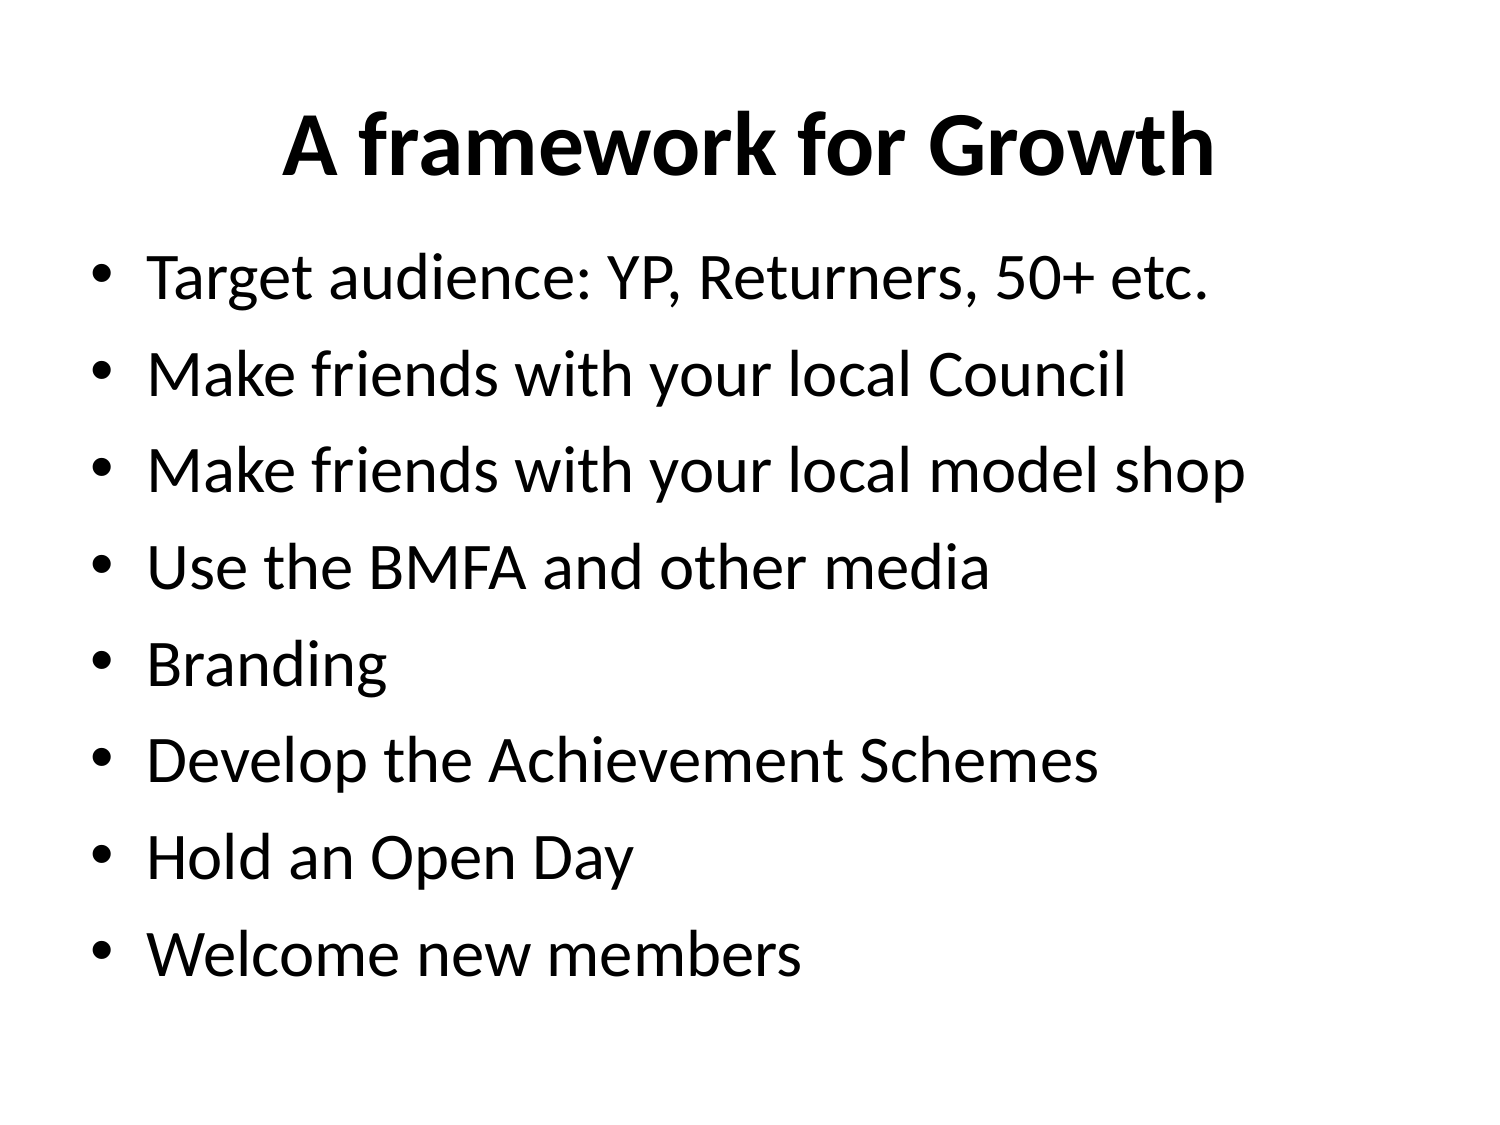

# A framework for Growth
Target audience: YP, Returners, 50+ etc.
Make friends with your local Council
Make friends with your local model shop
Use the BMFA and other media
Branding
Develop the Achievement Schemes
Hold an Open Day
Welcome new members